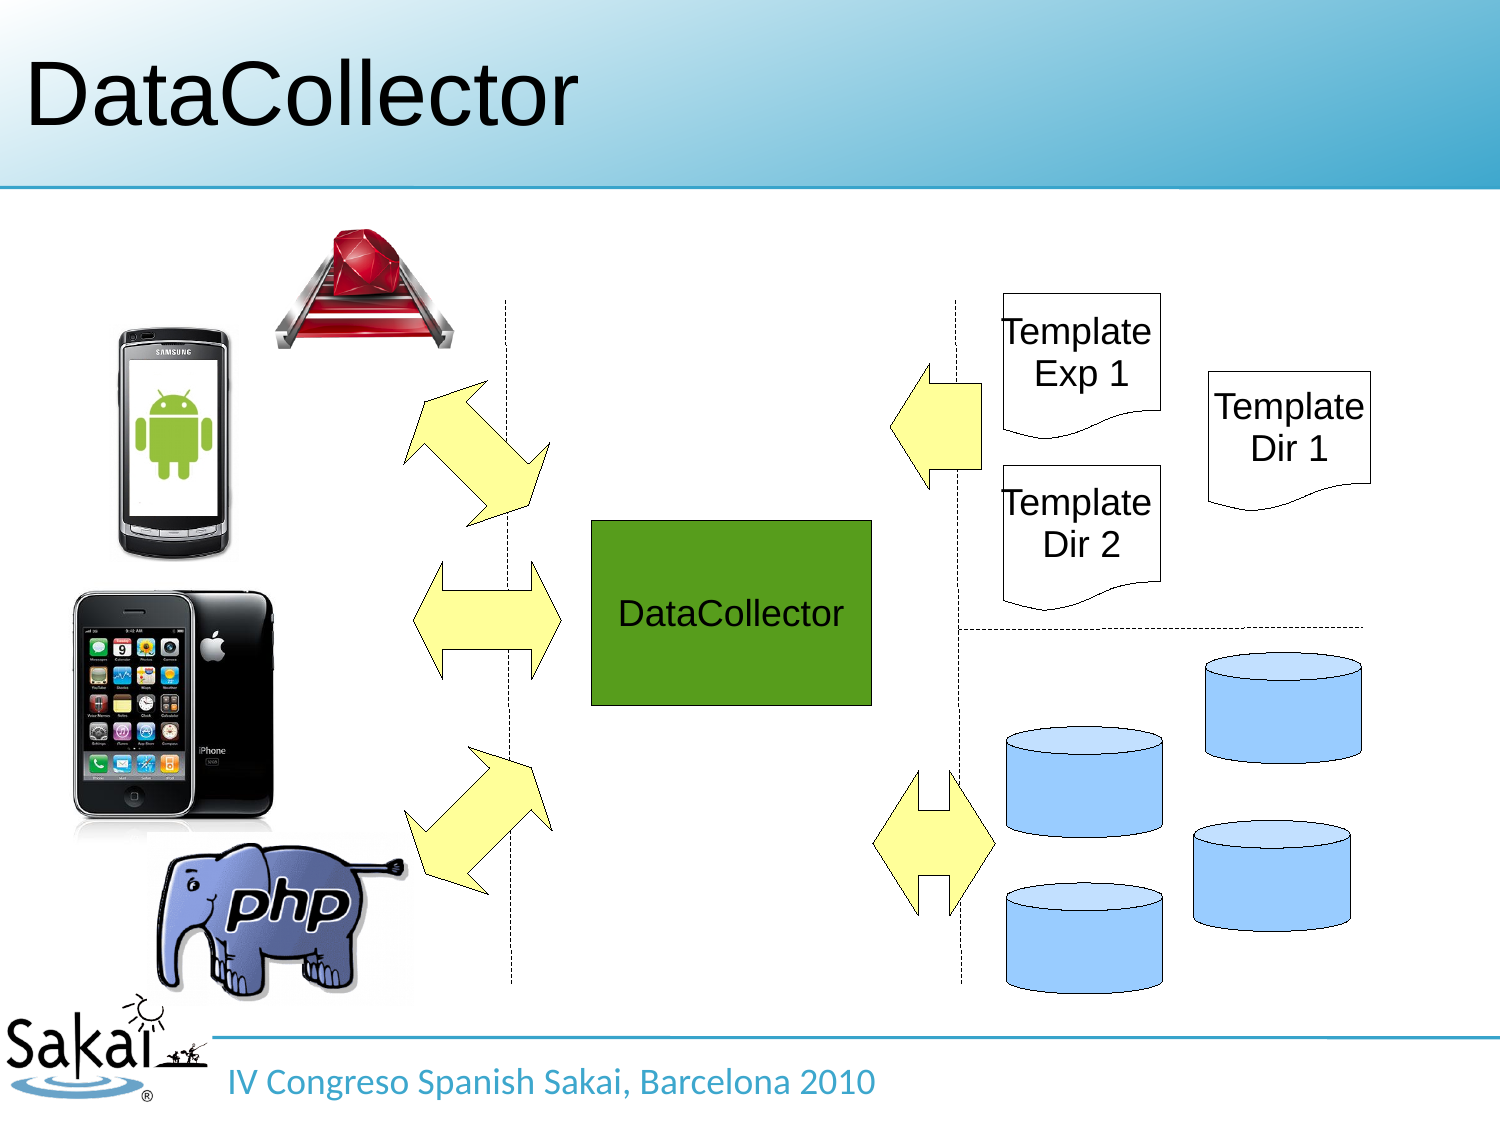

# DataCollector
Template
Exp 1
Template
Dir 1
Template
Dir 2
DataCollector